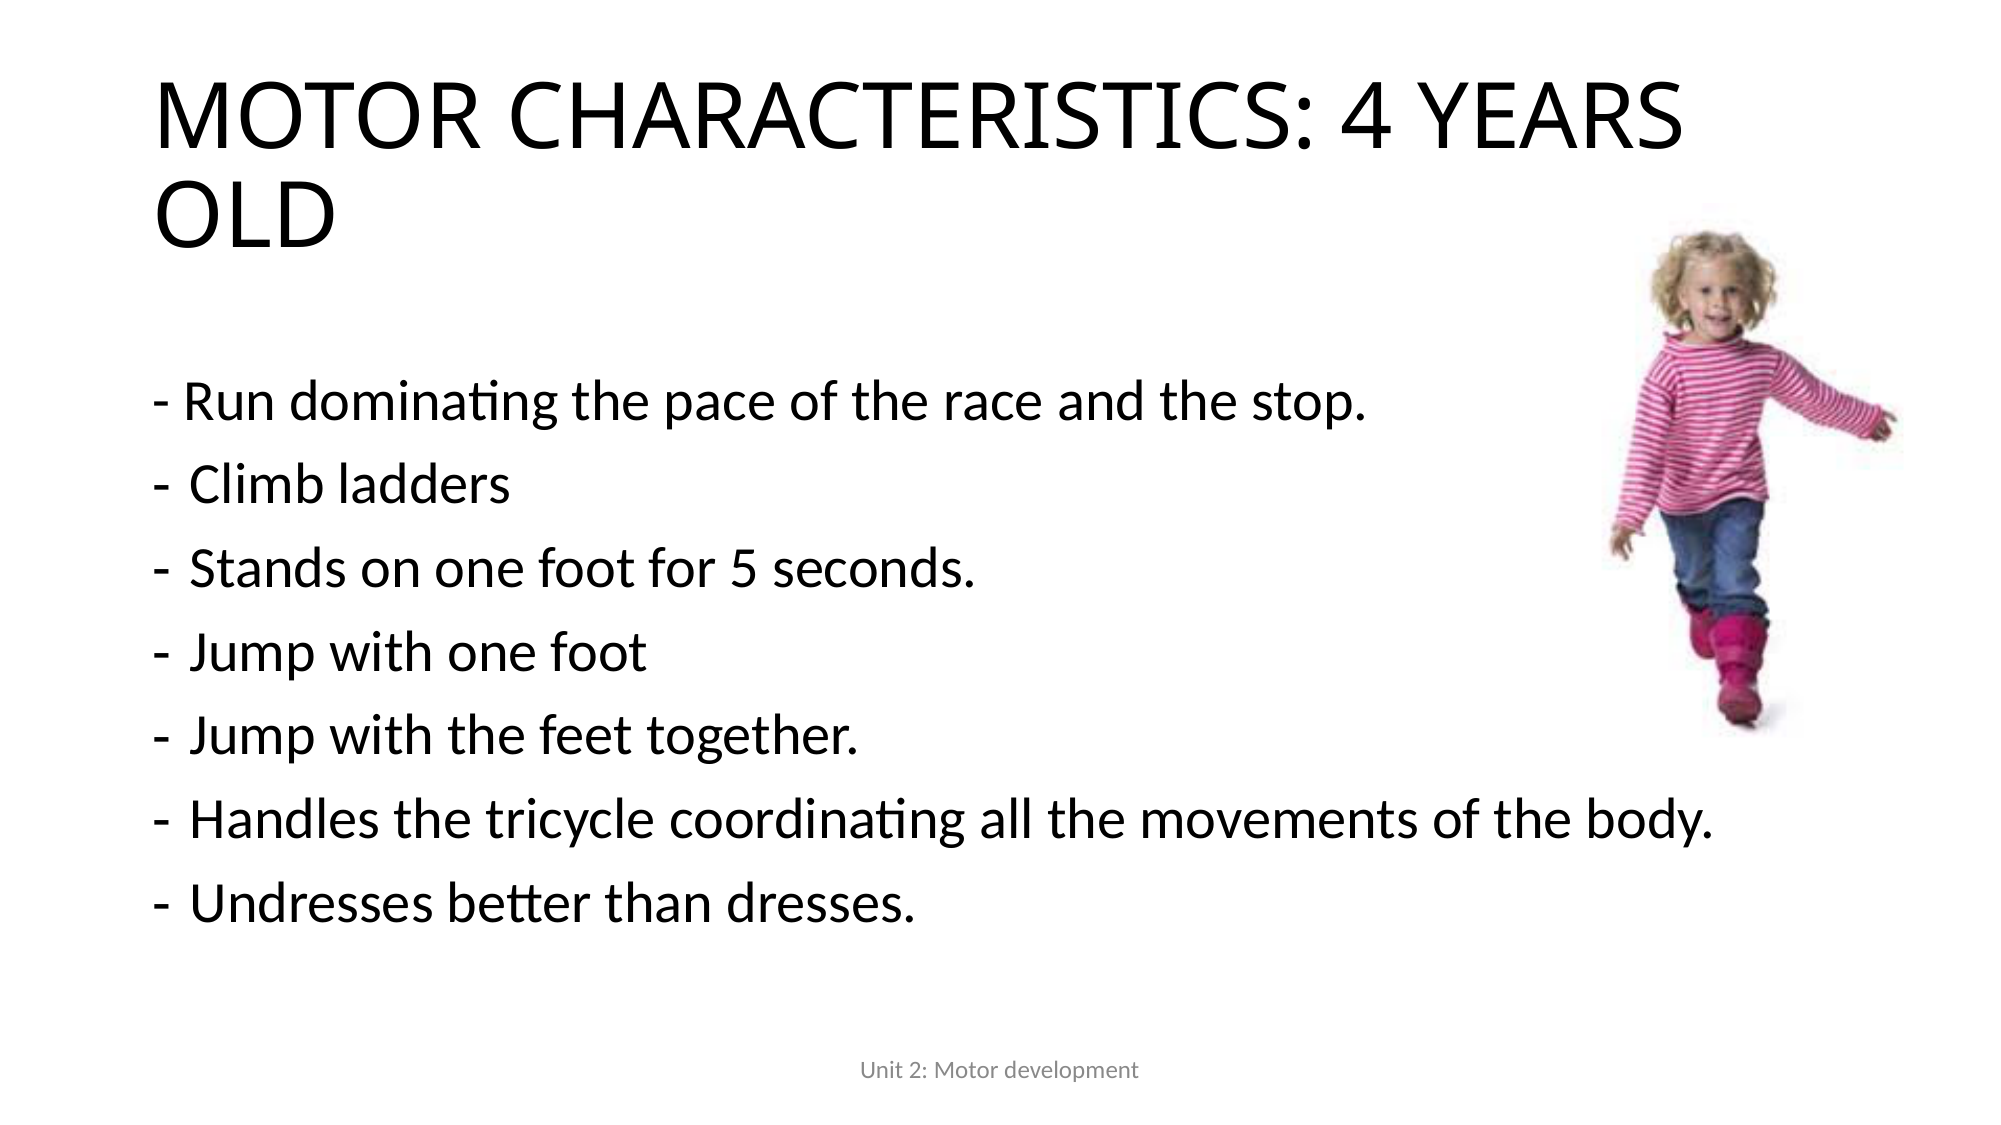

# MOTOR CHARACTERISTICS: 4 YEARS OLD
- Run dominating the pace of the race and the stop.
Climb ladders
Stands on one foot for 5 seconds.
Jump with one foot
Jump with the feet together.
Handles the tricycle coordinating all the movements of the body.
Undresses better than dresses.
Unit 2: Motor development